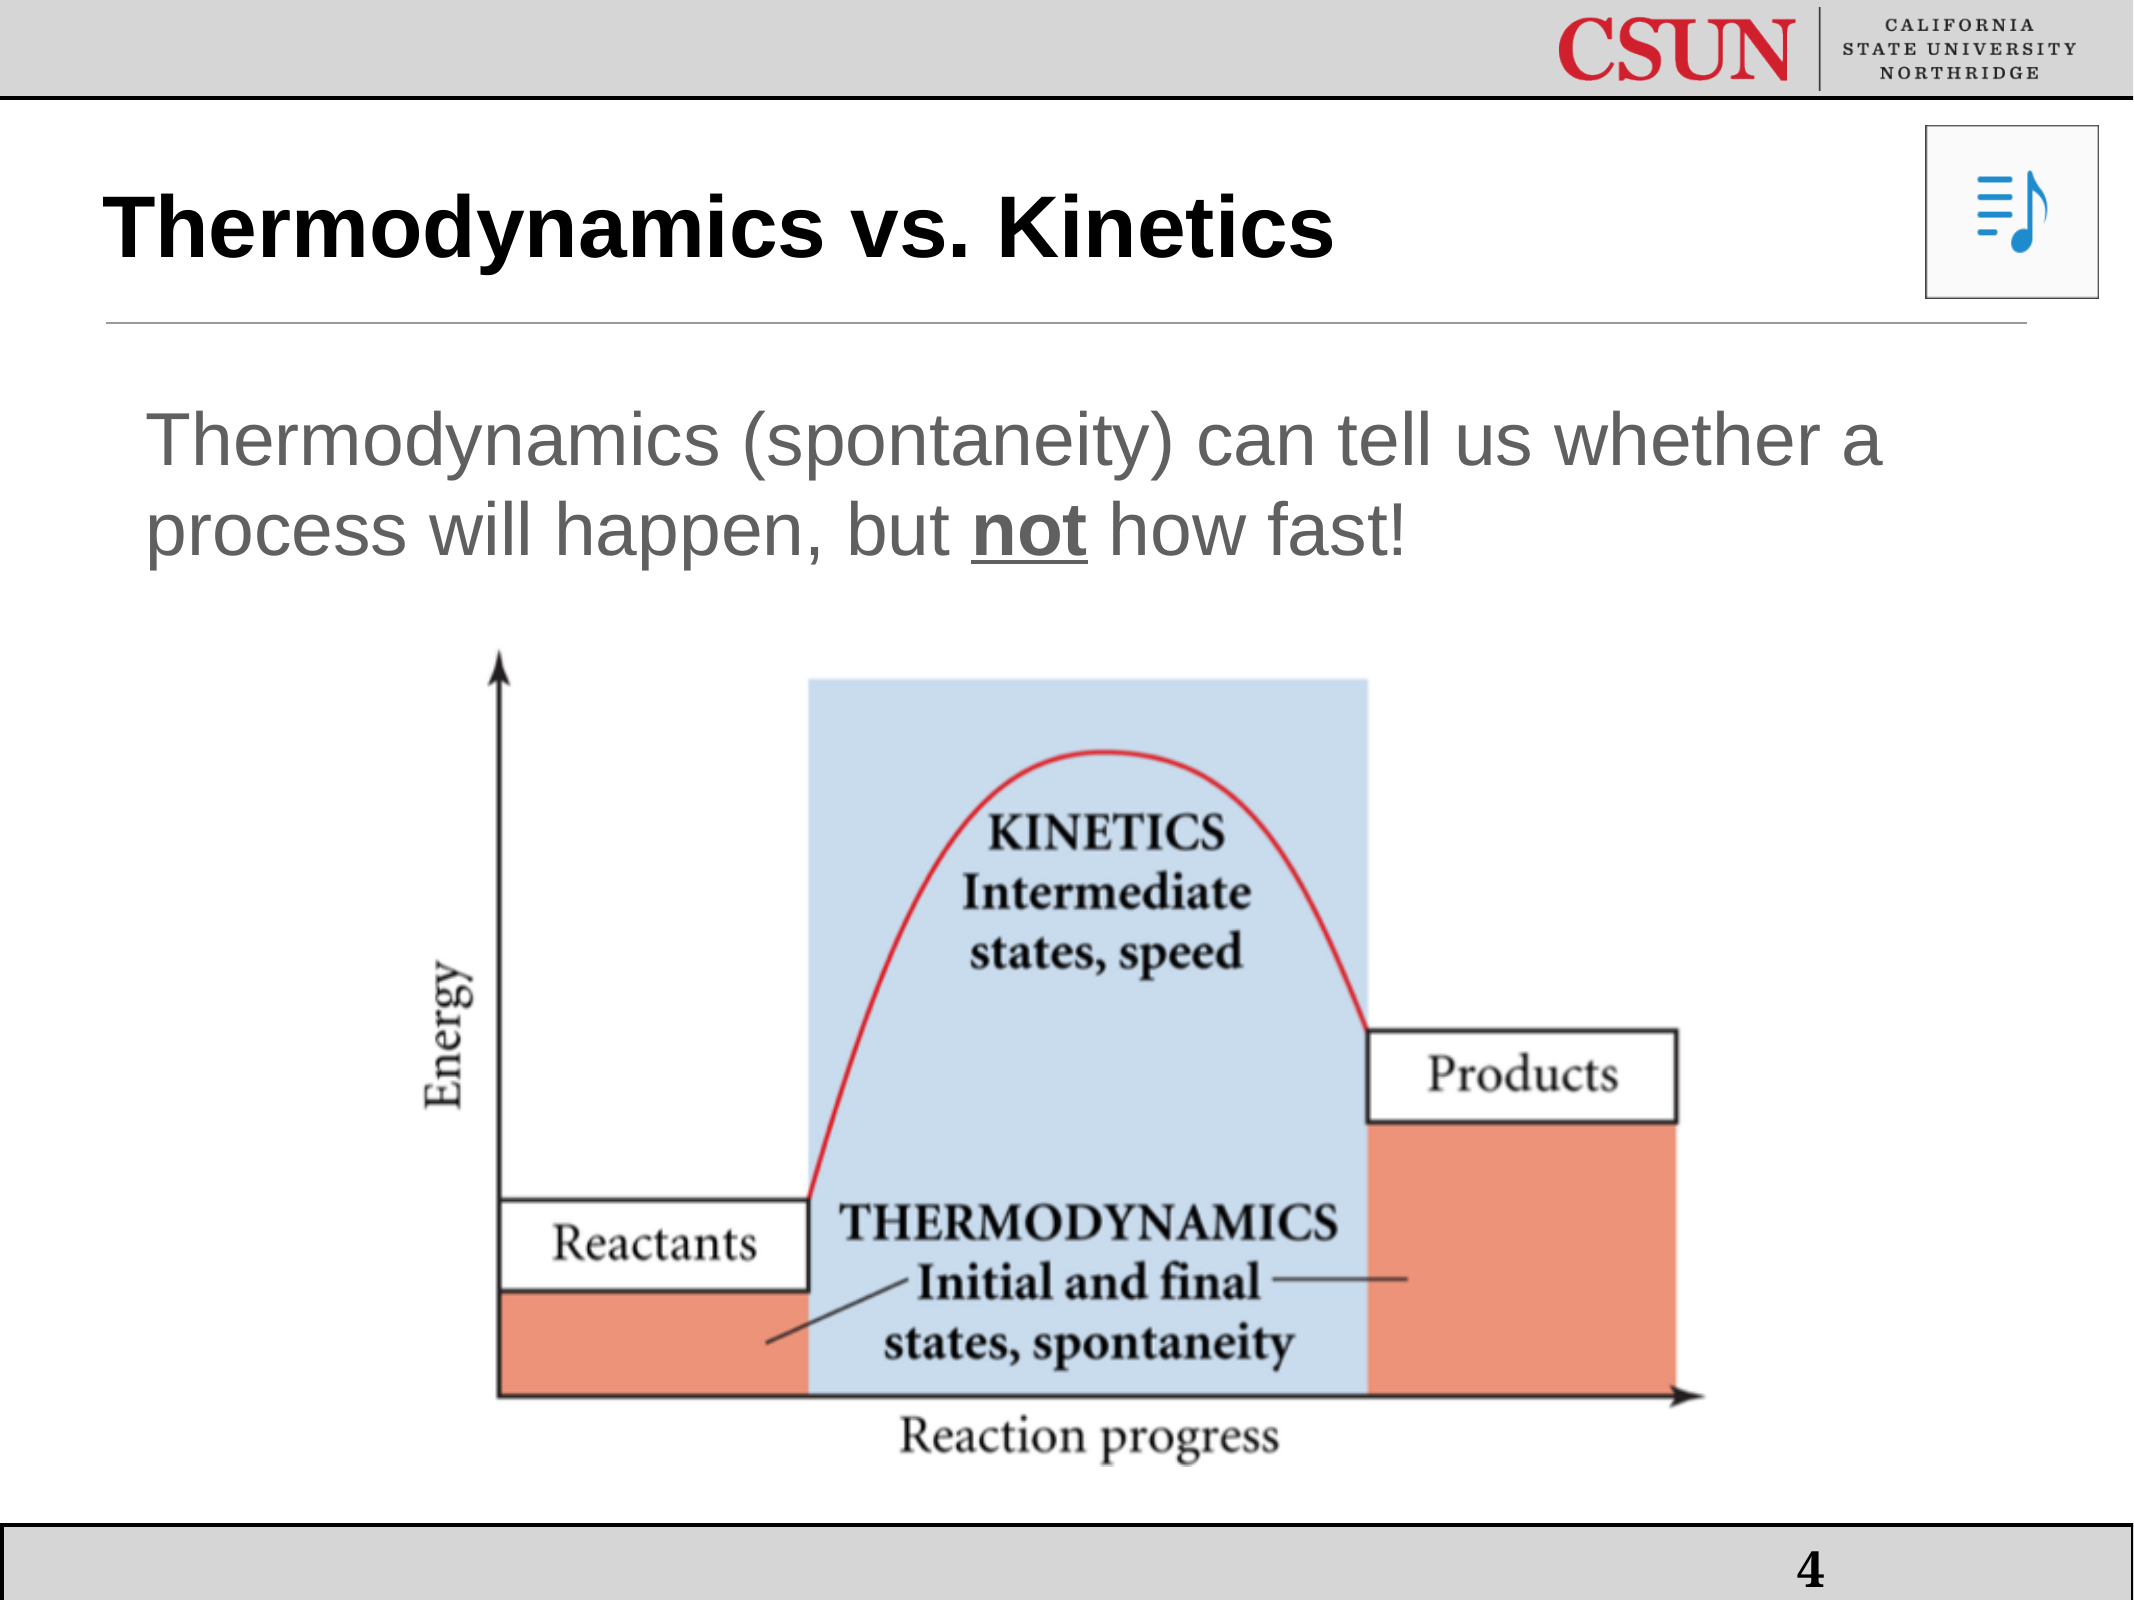

# Thermodynamics vs. Kinetics
Thermodynamics (spontaneity) can tell us whether a process will happen, but not how fast!
4